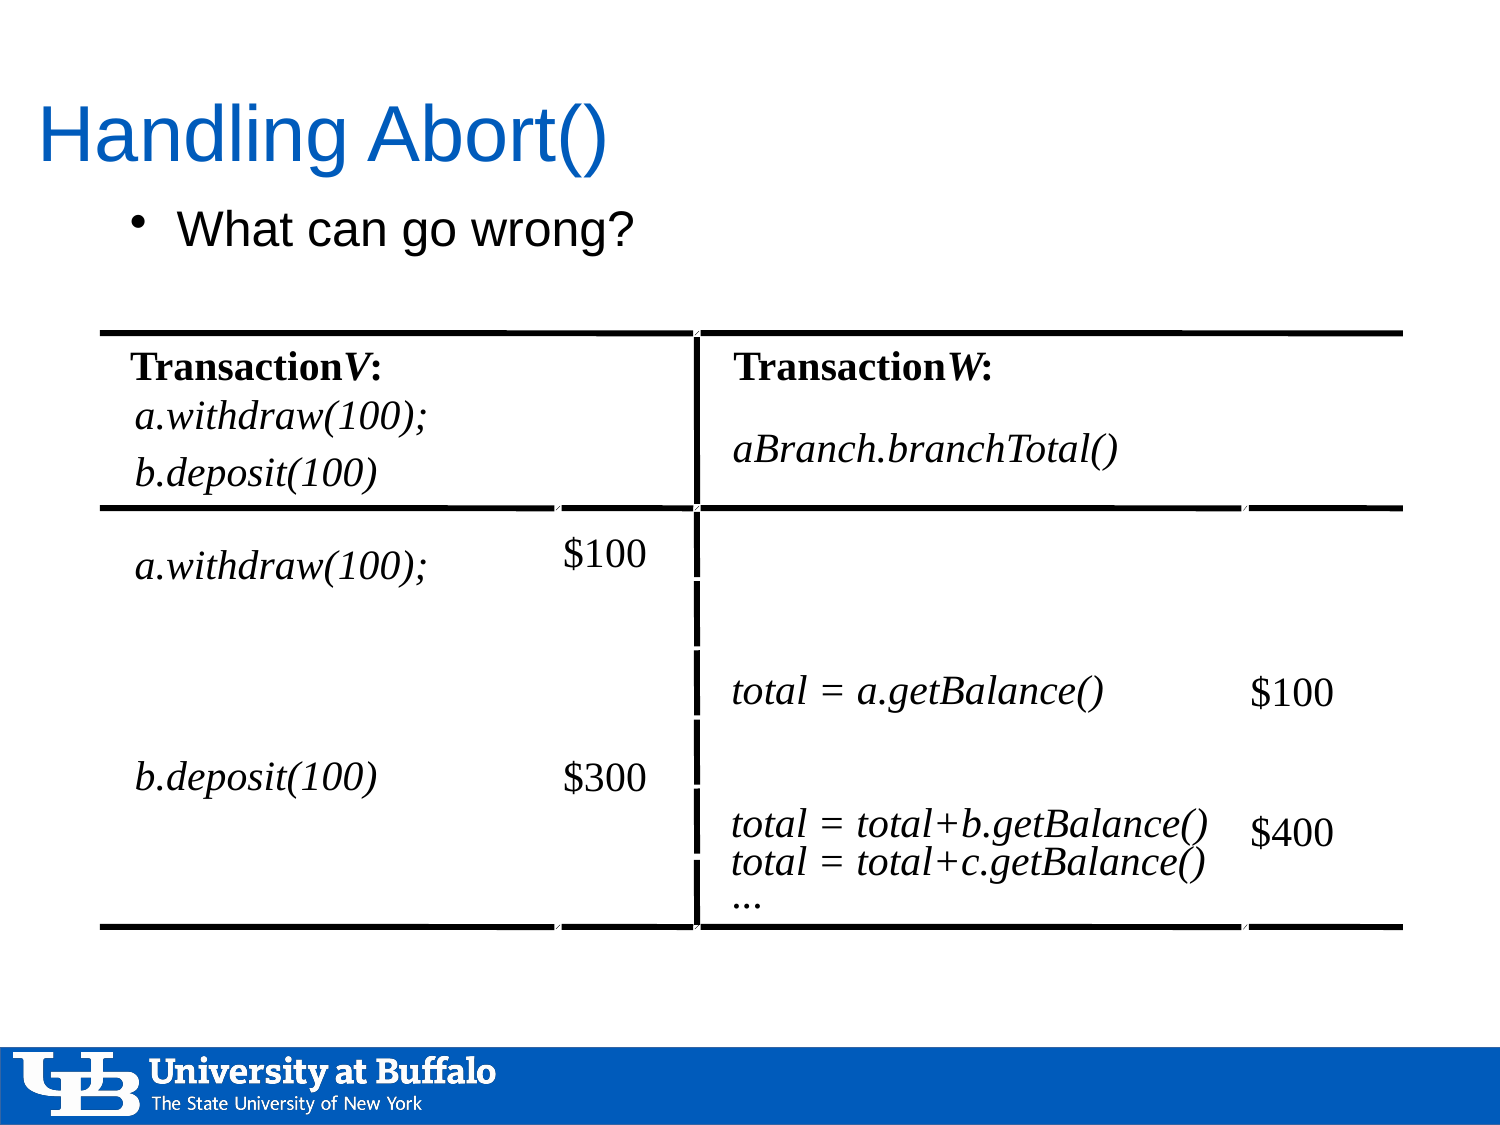

# Handling Abort()
What can go wrong?
Transaction
V
:
Transaction
W
:
a.withdraw(100);
aBranch.branchTotal()
b.deposit(100)
$100
$300
a.withdraw(100);
b.deposit(100)
total = a.getBalance()
$100
total = total+b.getBalance()
$400
total = total+c.getBalance()
...